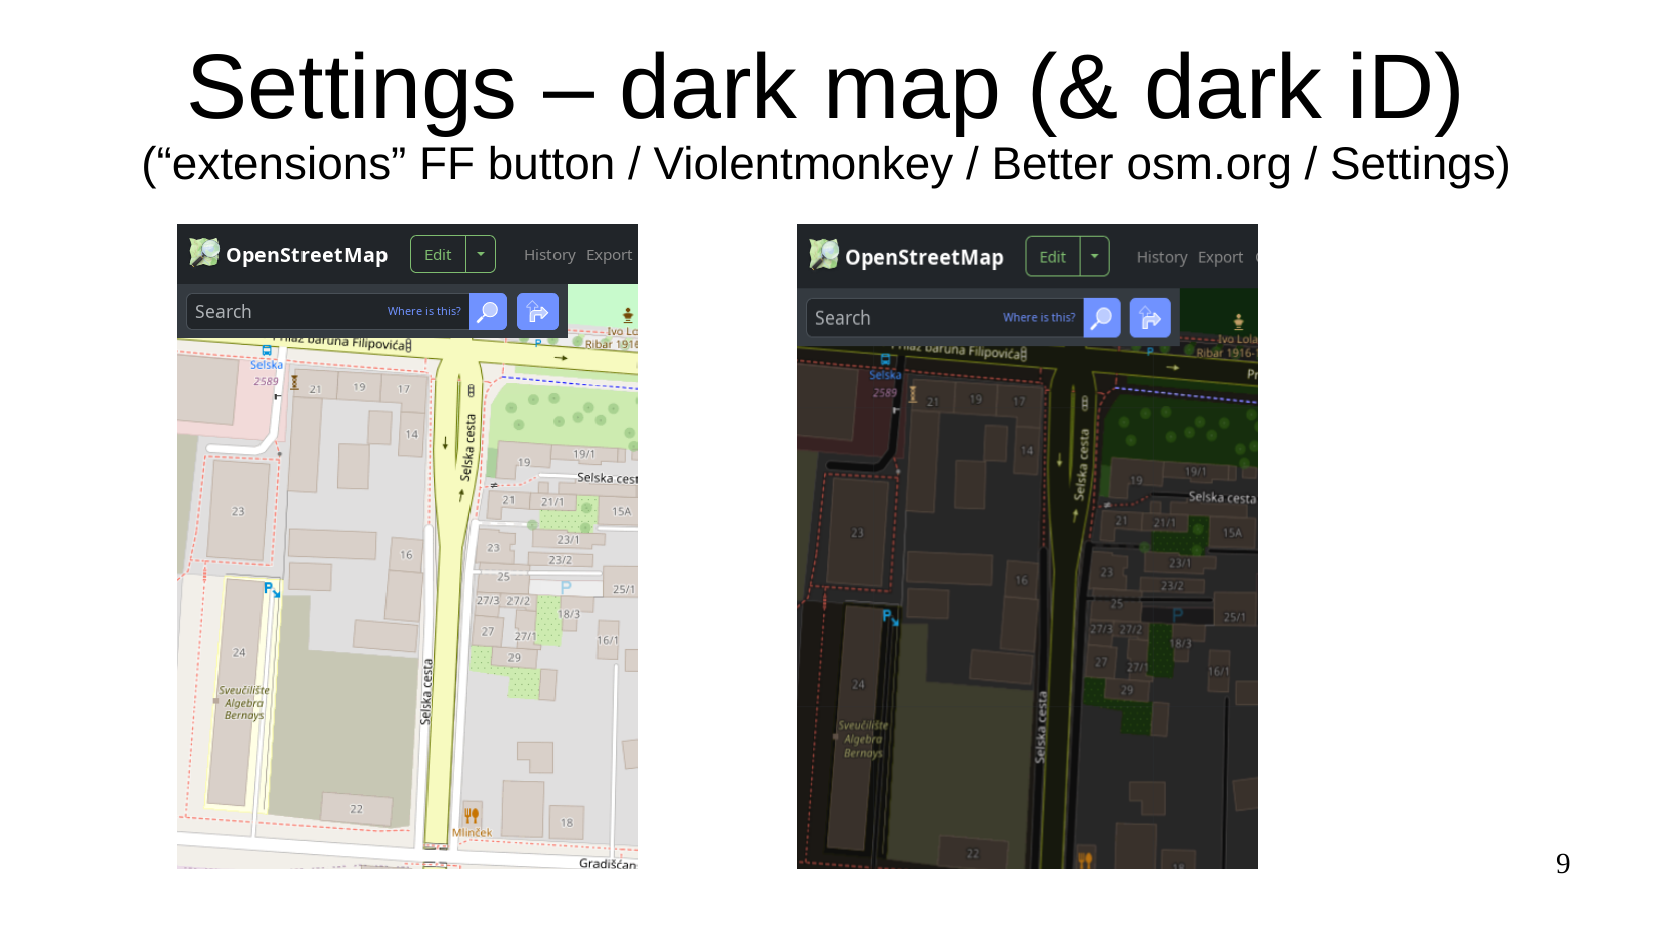

# Settings – dark map (& dark iD) (“extensions” FF button / Violentmonkey / Better osm.org / Settings)
9